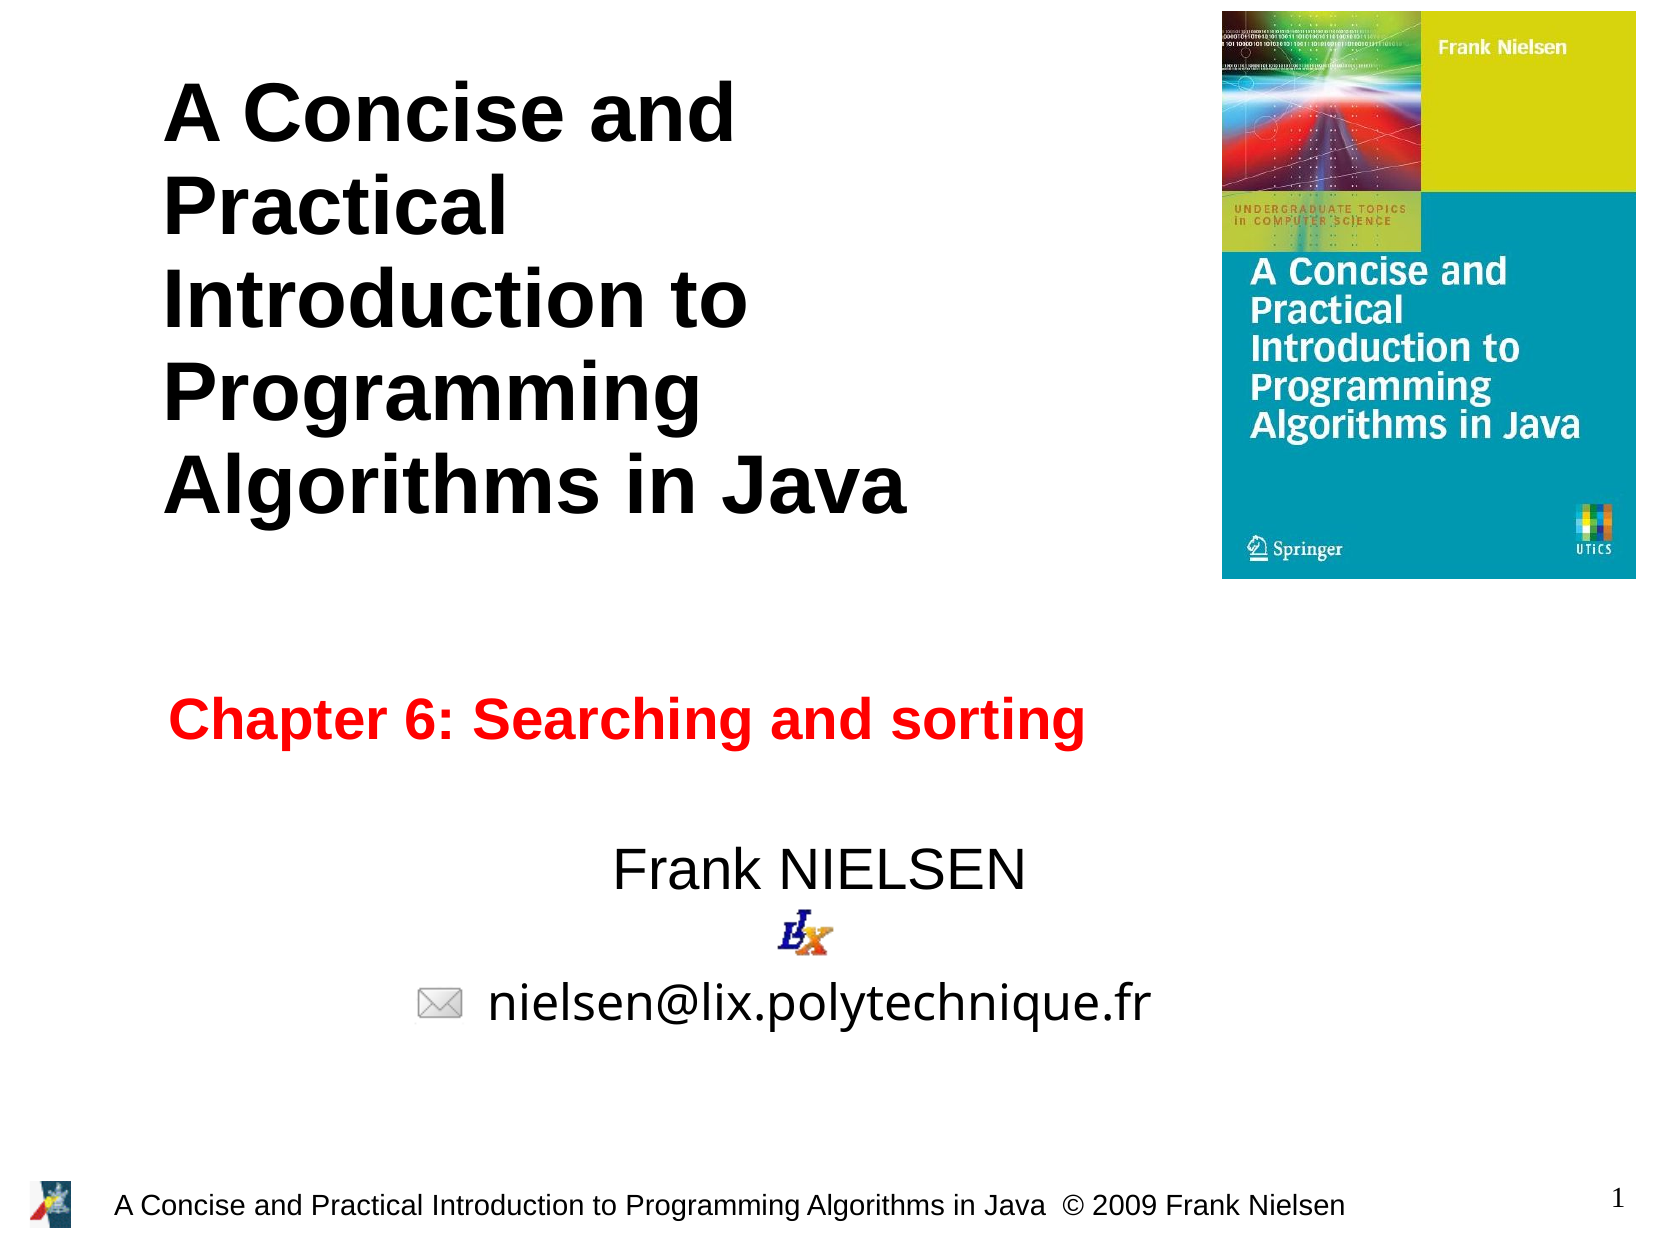

A Concise and
Practical
Introduction to
Programming
Algorithms in Java
Chapter 6: Searching and sorting
Frank NIELSEN
nielsen@lix.polytechnique.fr